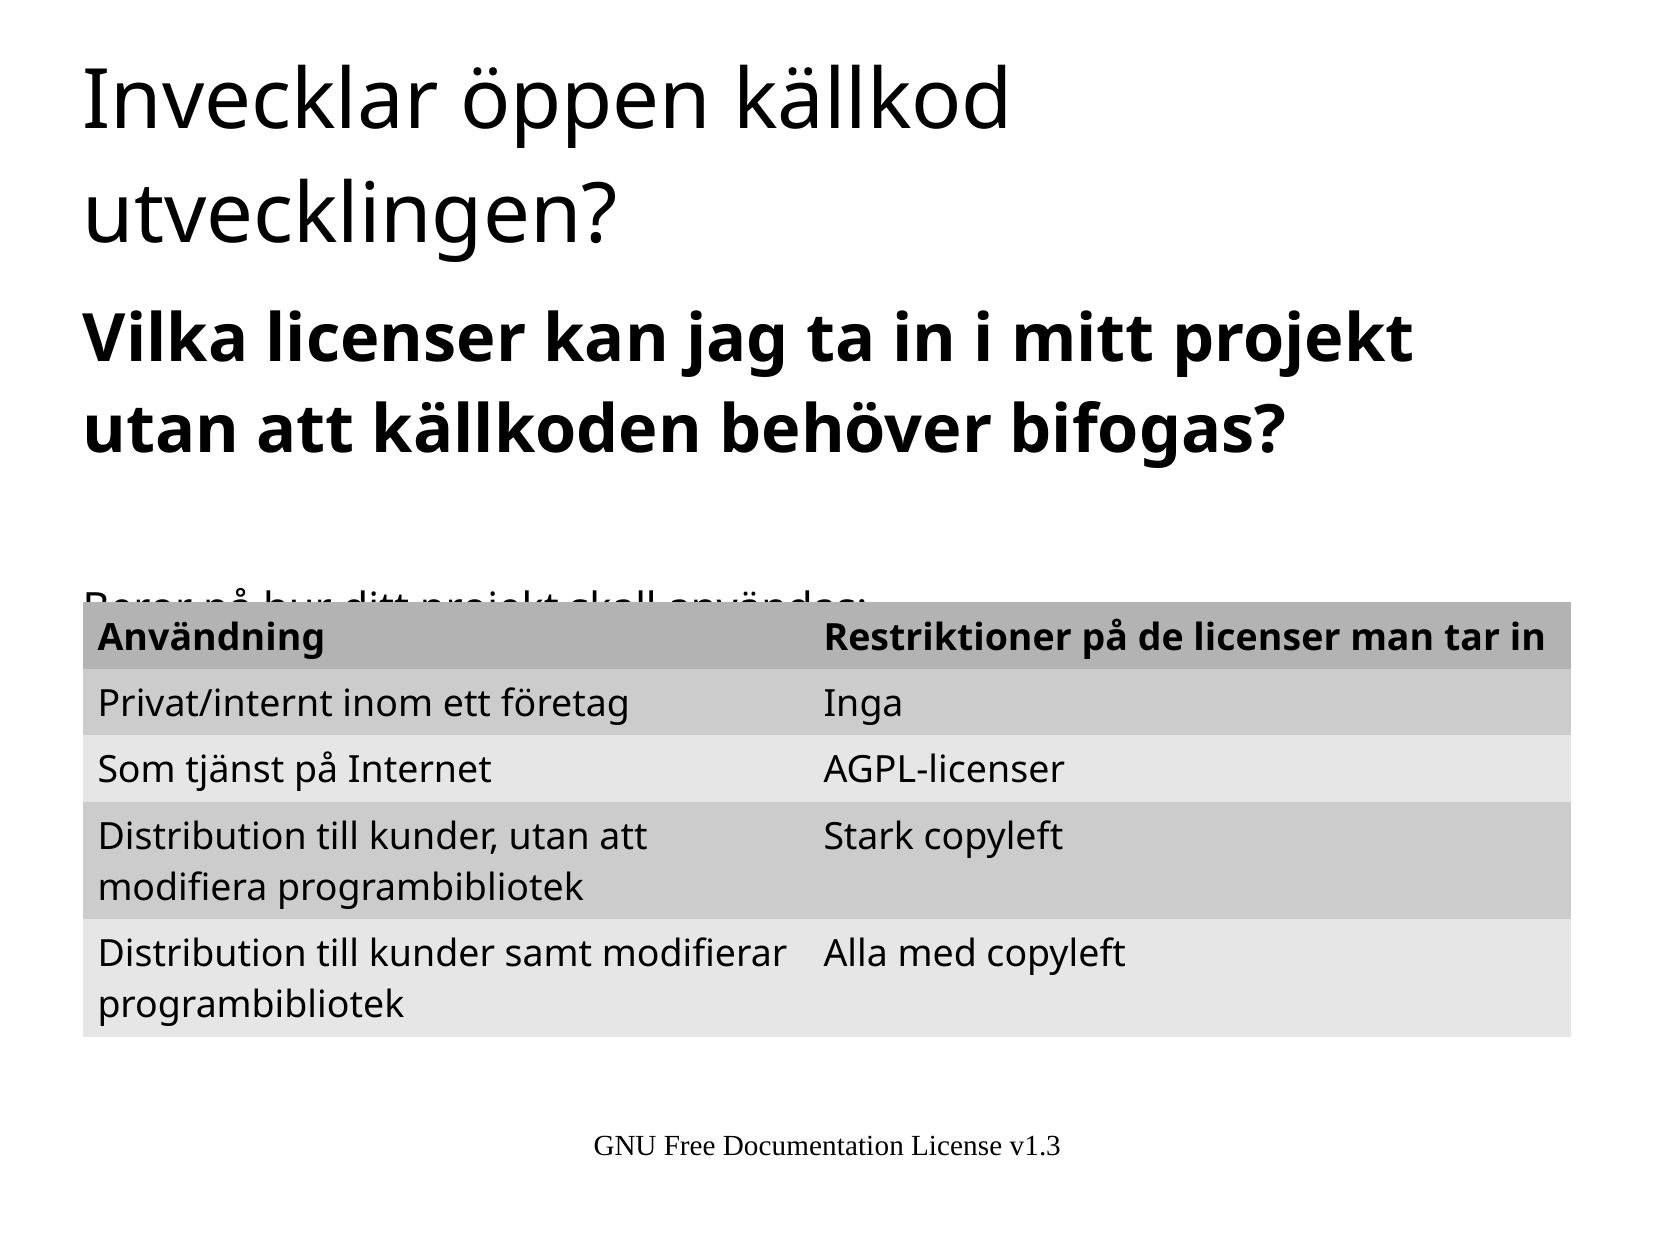

# Invecklar öppen källkod utvecklingen?
Vilka licenser kan jag ta in i mitt projekt utan att källkoden behöver bifogas?
Beror på hur ditt projekt skall användas:
| Användning | Restriktioner på de licenser man tar in |
| --- | --- |
| Privat/internt inom ett företag | Inga |
| Som tjänst på Internet | AGPL-licenser |
| Distribution till kunder, utan att modifiera programbibliotek | Stark copyleft |
| Distribution till kunder samt modifierar programbibliotek | Alla med copyleft |
GNU Free Documentation License v1.3